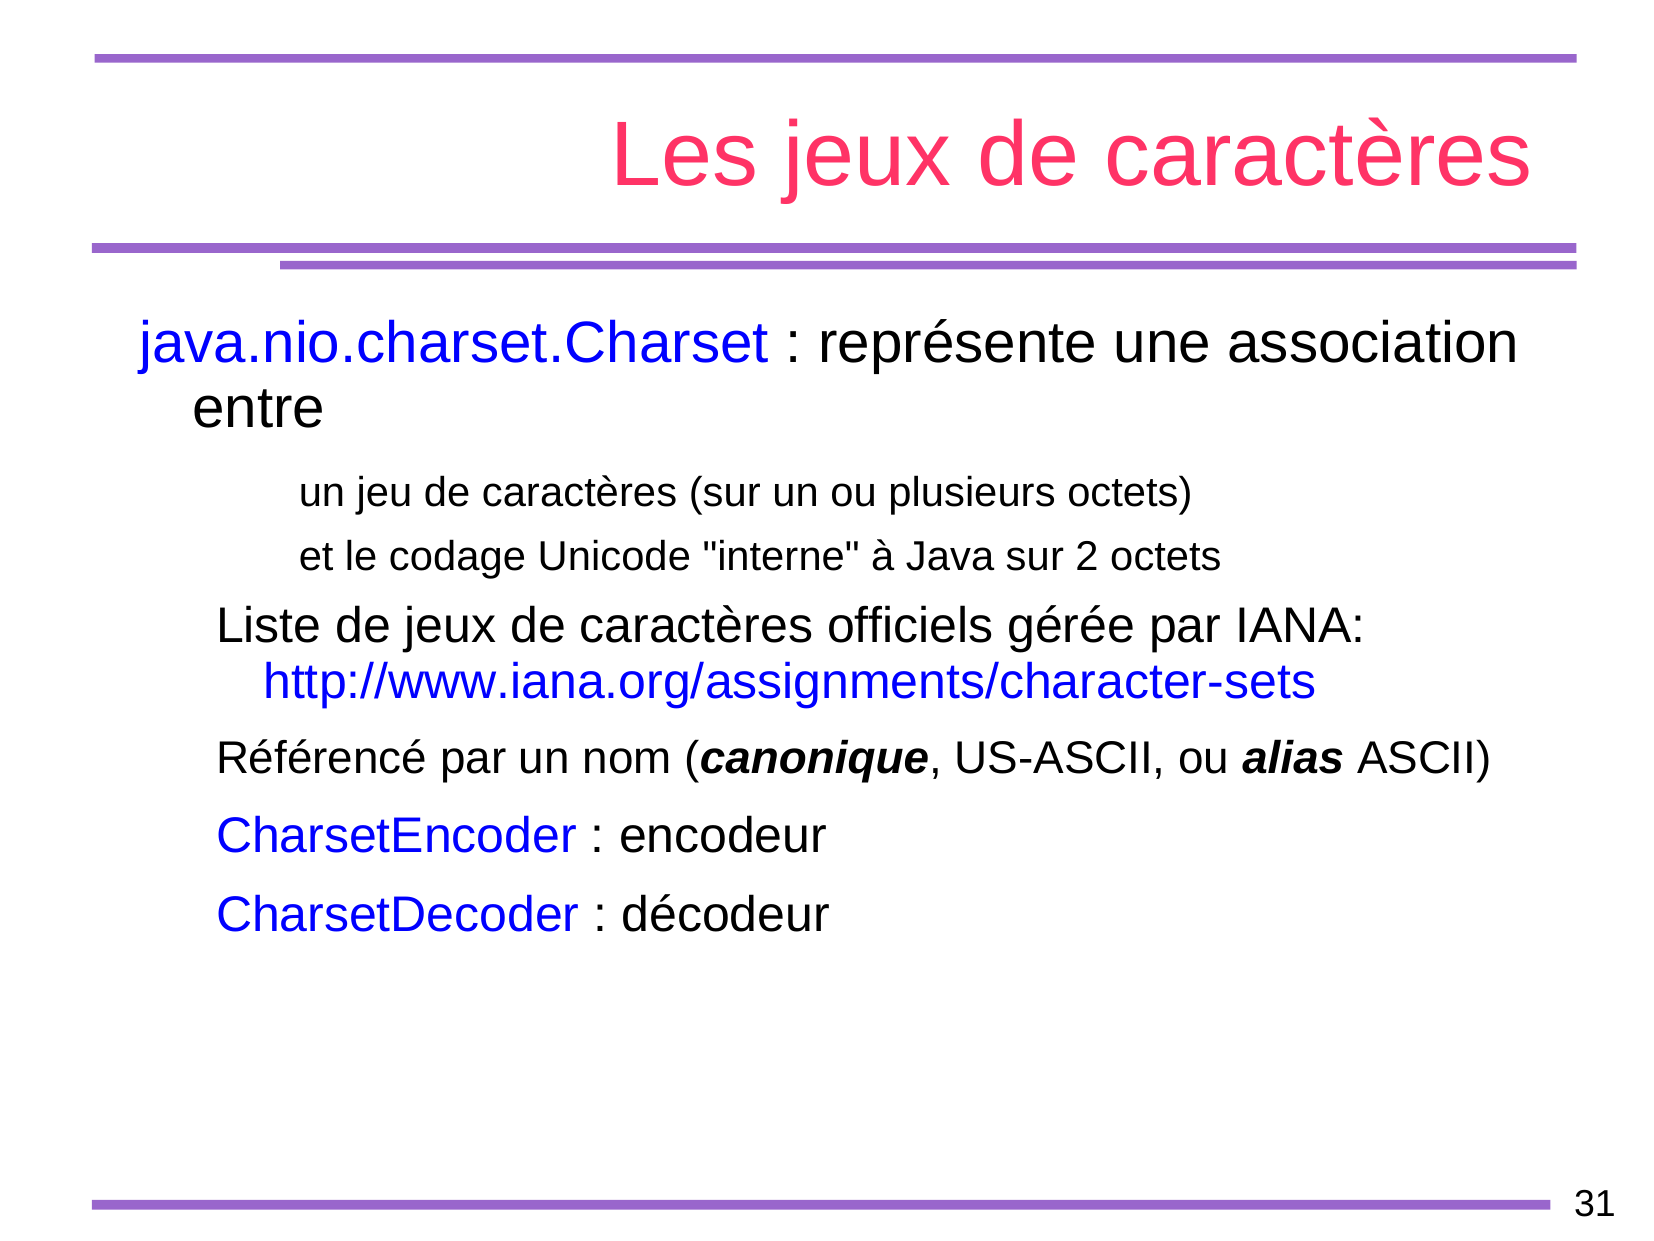

# Les jeux de caractères
java.nio.charset.Charset : représente une association entre
un jeu de caractères (sur un ou plusieurs octets)
et le codage Unicode "interne" à Java sur 2 octets
Liste de jeux de caractères officiels gérée par IANA:
http://www.iana.org/assignments/character-sets
Référencé par un nom (canonique, US-ASCII, ou alias ASCII)
CharsetEncoder : encodeur
CharsetDecoder : décodeur